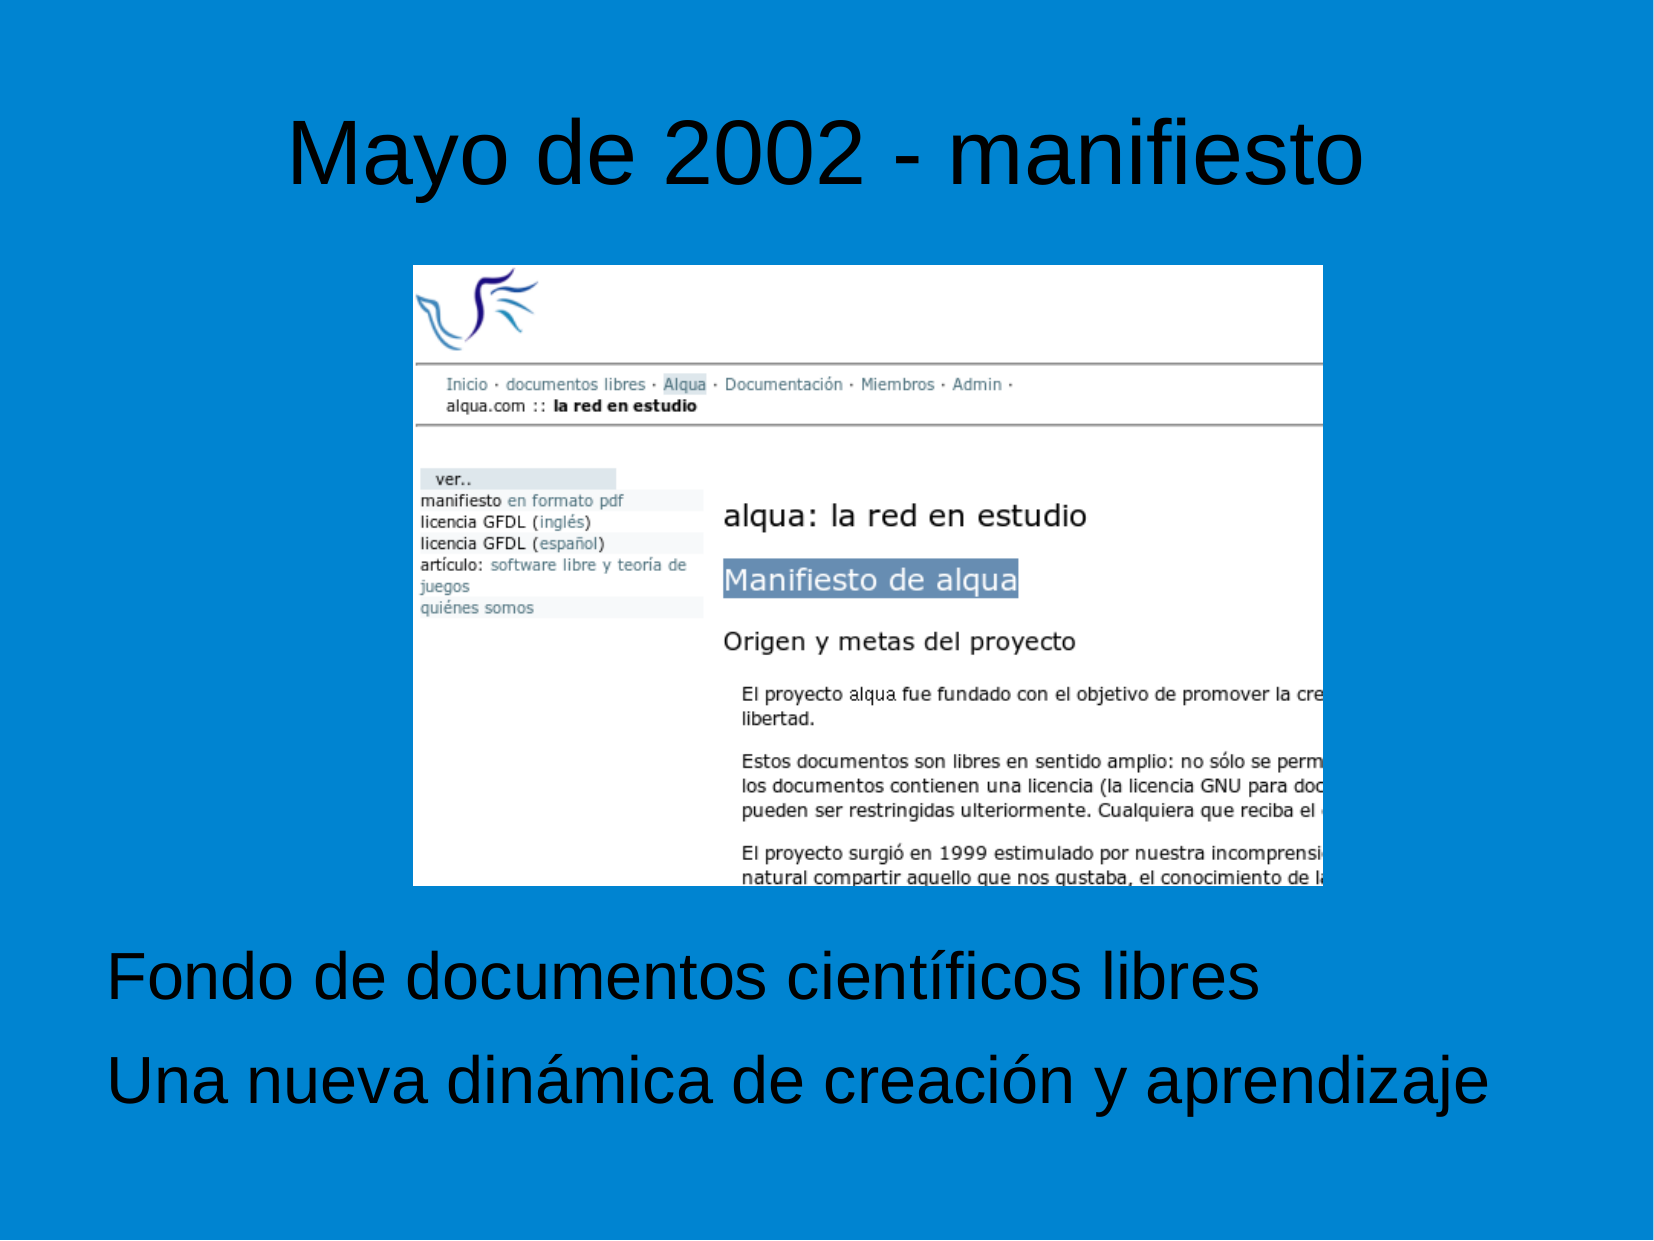

# Mayo de 2002 - manifiesto
Fondo de documentos científicos libres
Una nueva dinámica de creación y aprendizaje